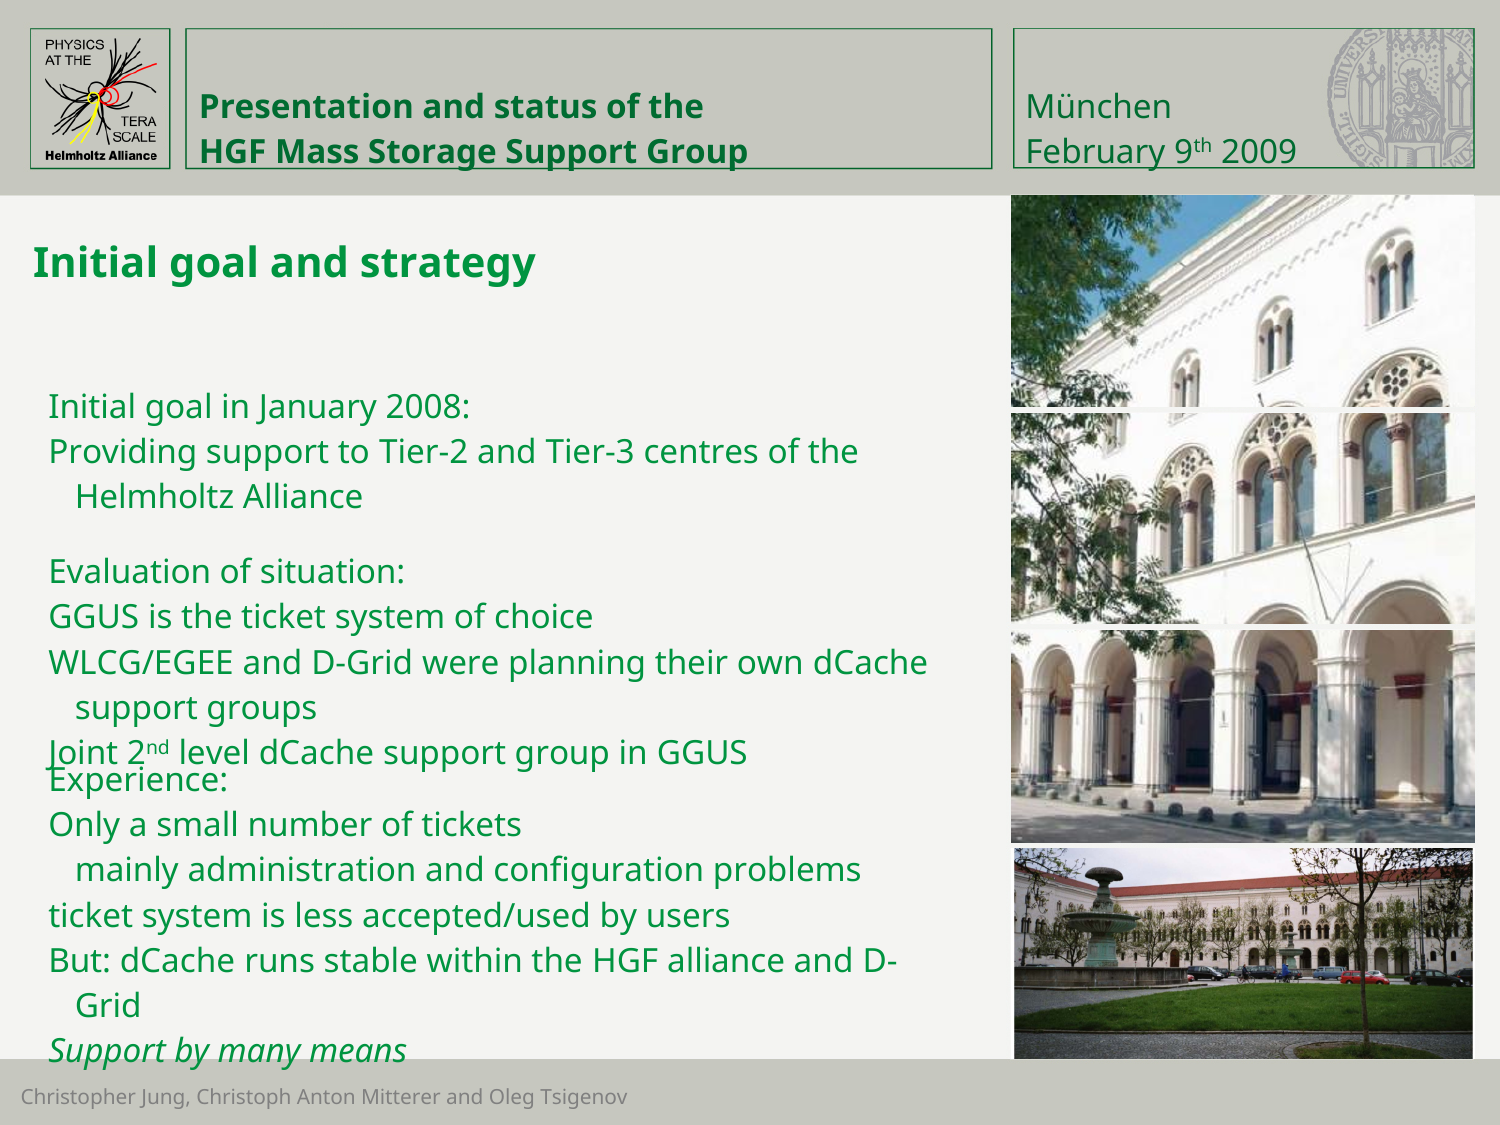

Presentation and status of the
HGF Mass Storage Support Group
München
February 9th 2009
Initial goal and strategy
Initial goal in January 2008:
Providing support to Tier-2 and Tier-3 centres of the Helmholtz Alliance
Evaluation of situation:
GGUS is the ticket system of choice
WLCG/EGEE and D-Grid were planning their own dCache support groups
Joint 2nd level dCache support group in GGUS
Experience:
Only a small number of tickets
mainly administration and configuration problems
ticket system is less accepted/used by users
But: dCache runs stable within the HGF alliance and D-Grid
Support by many means
Christopher Jung, Christoph Anton Mitterer and Oleg Tsigenov